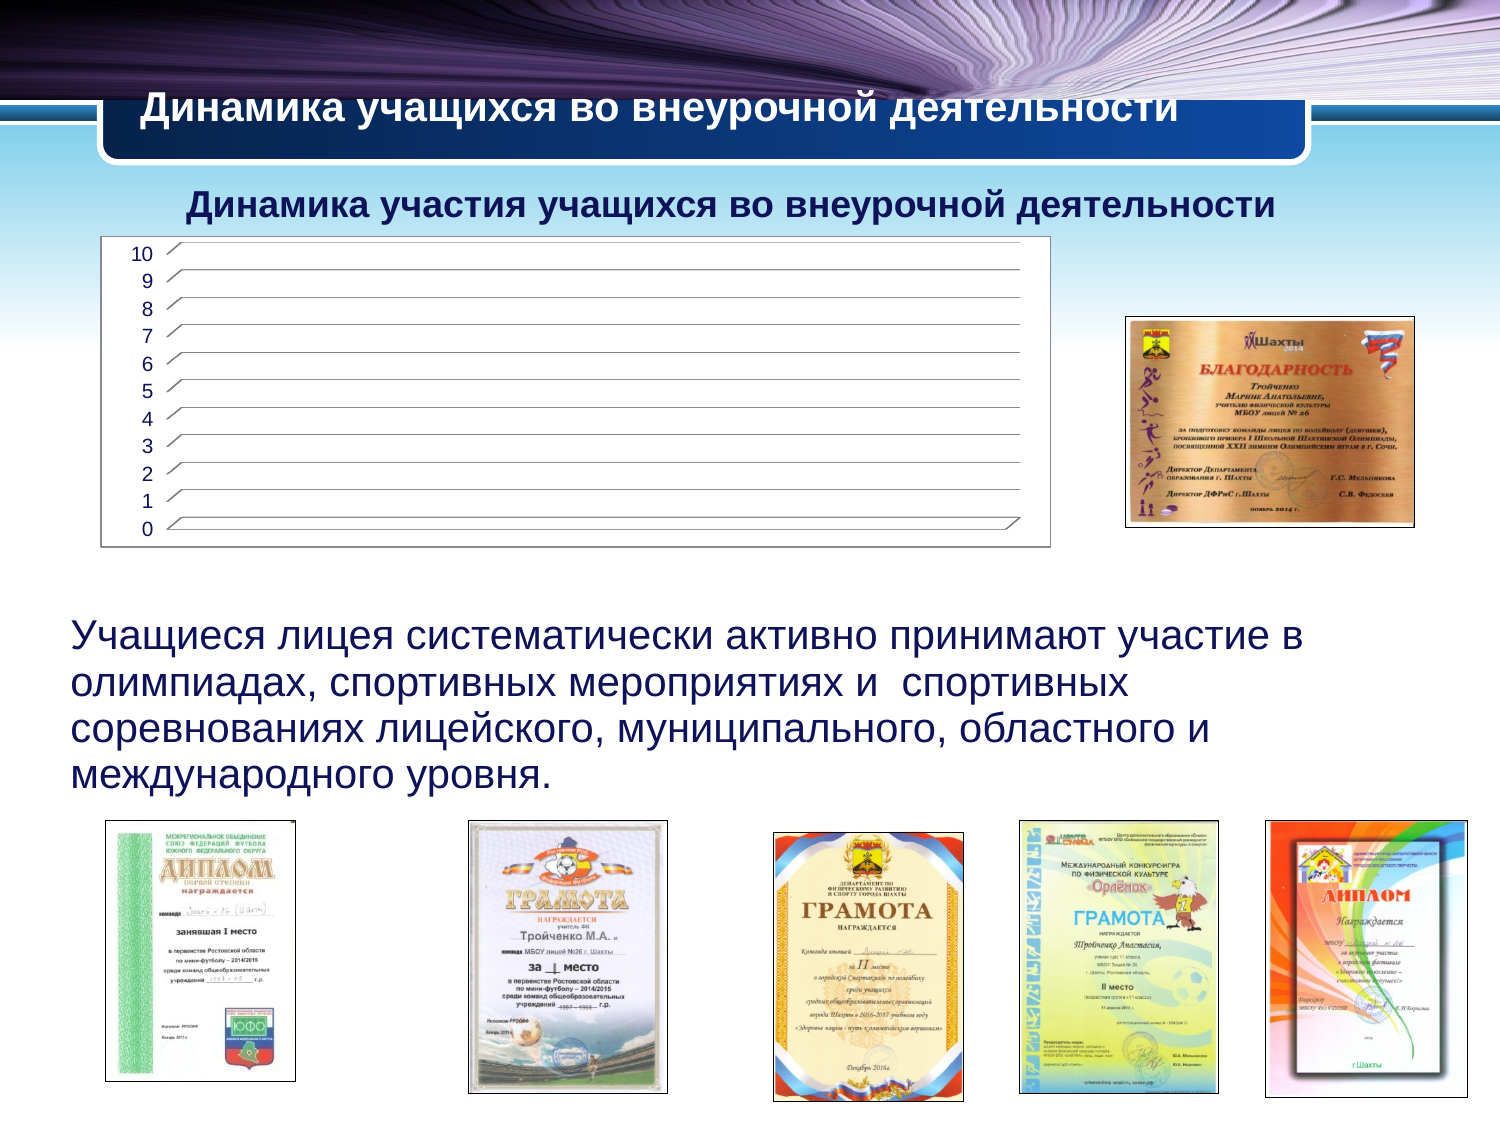

Динамика учащихся во внеурочной деятельности
Динамика участия учащихся во внеурочной деятельности
[unsupported chart]
Учащиеся лицея систематически активно принимают участие в олимпиадах, спортивных мероприятиях и спортивных соревнованиях лицейского, муниципального, областного и международного уровня.